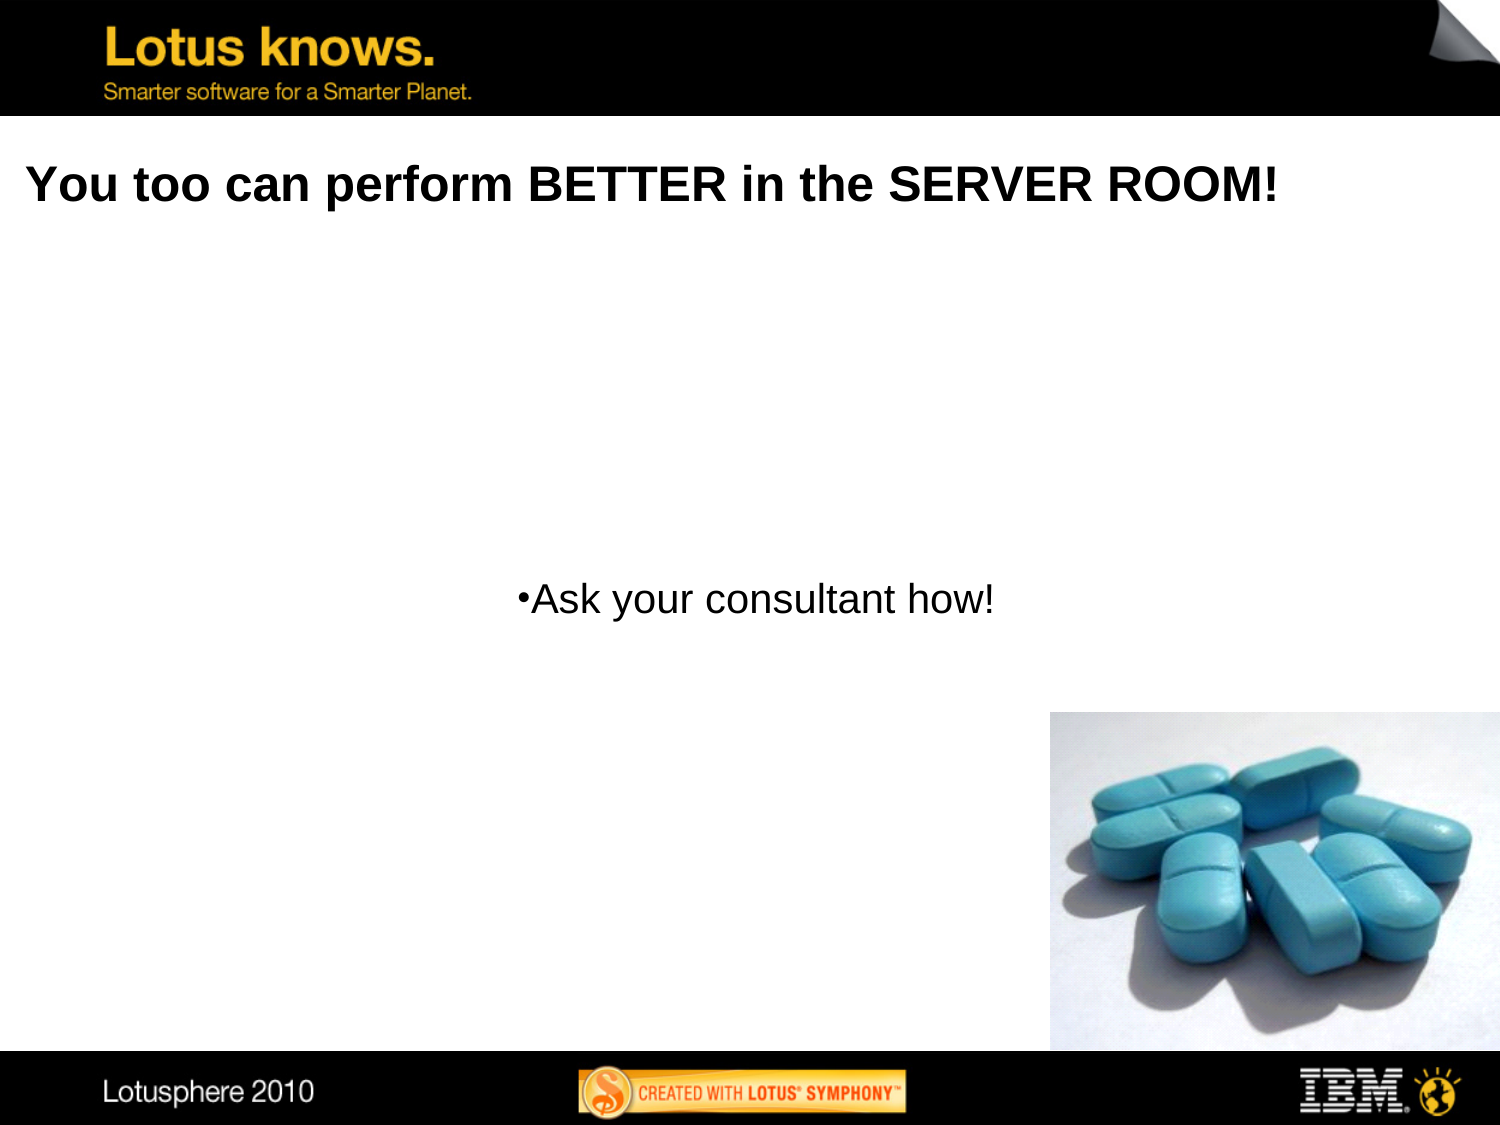

# You too can perform BETTER in the SERVER ROOM!
Ask your consultant how!